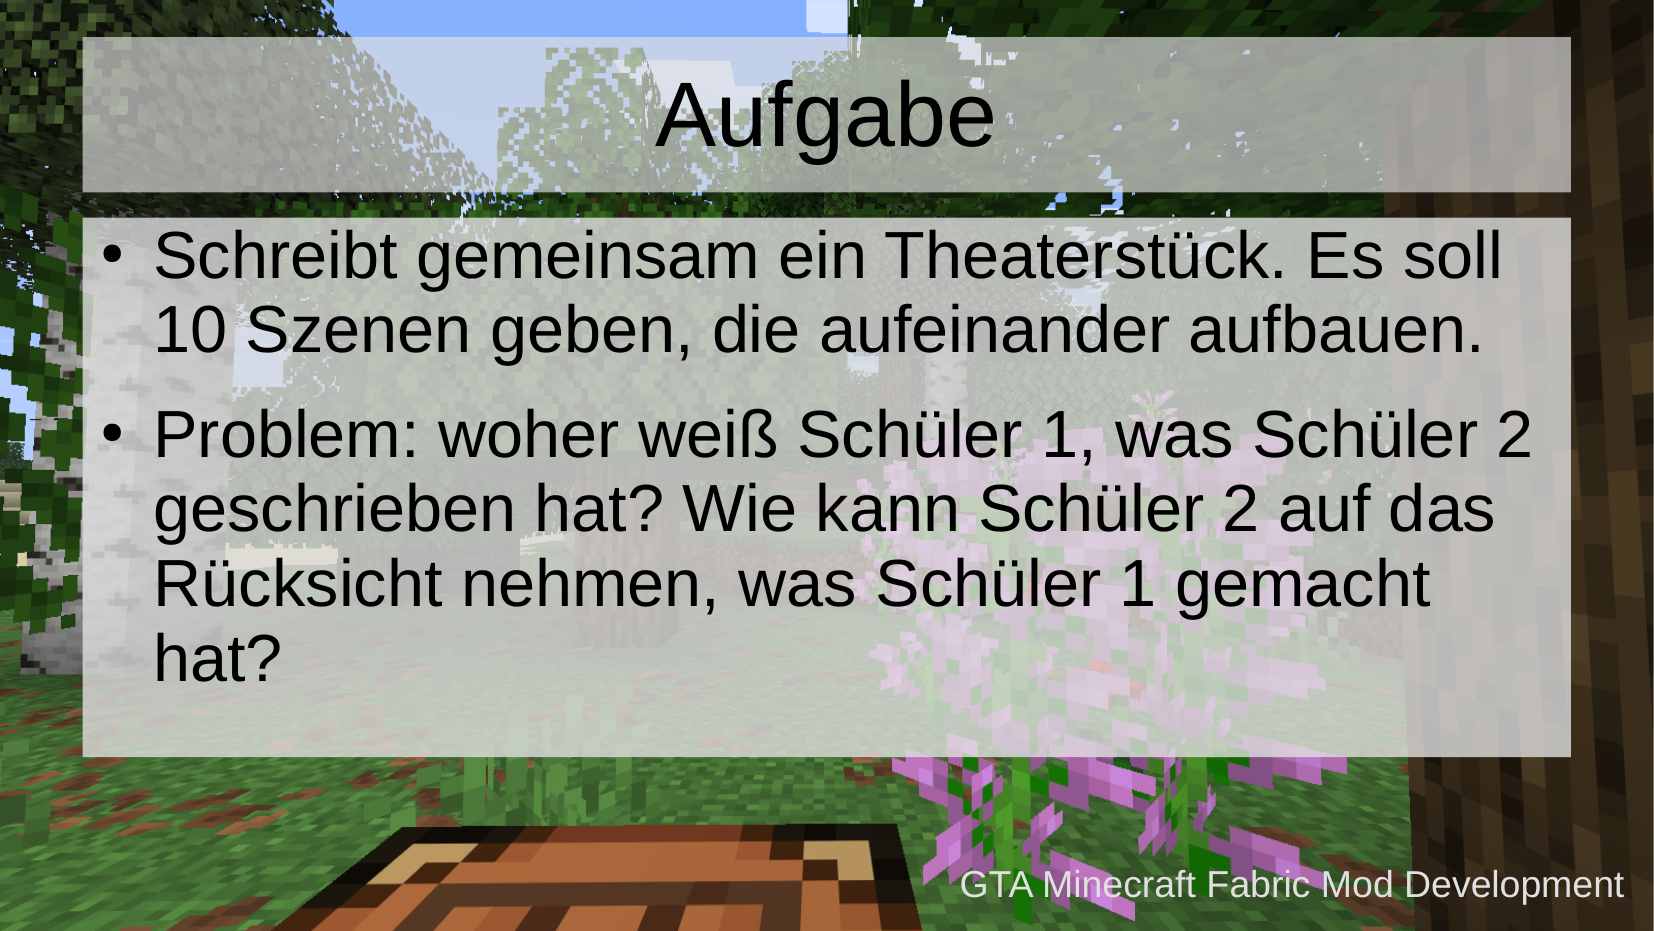

# Aufgabe
Schreibt gemeinsam ein Theaterstück. Es soll 10 Szenen geben, die aufeinander aufbauen.
Problem: woher weiß Schüler 1, was Schüler 2 geschrieben hat? Wie kann Schüler 2 auf das Rücksicht nehmen, was Schüler 1 gemacht hat?